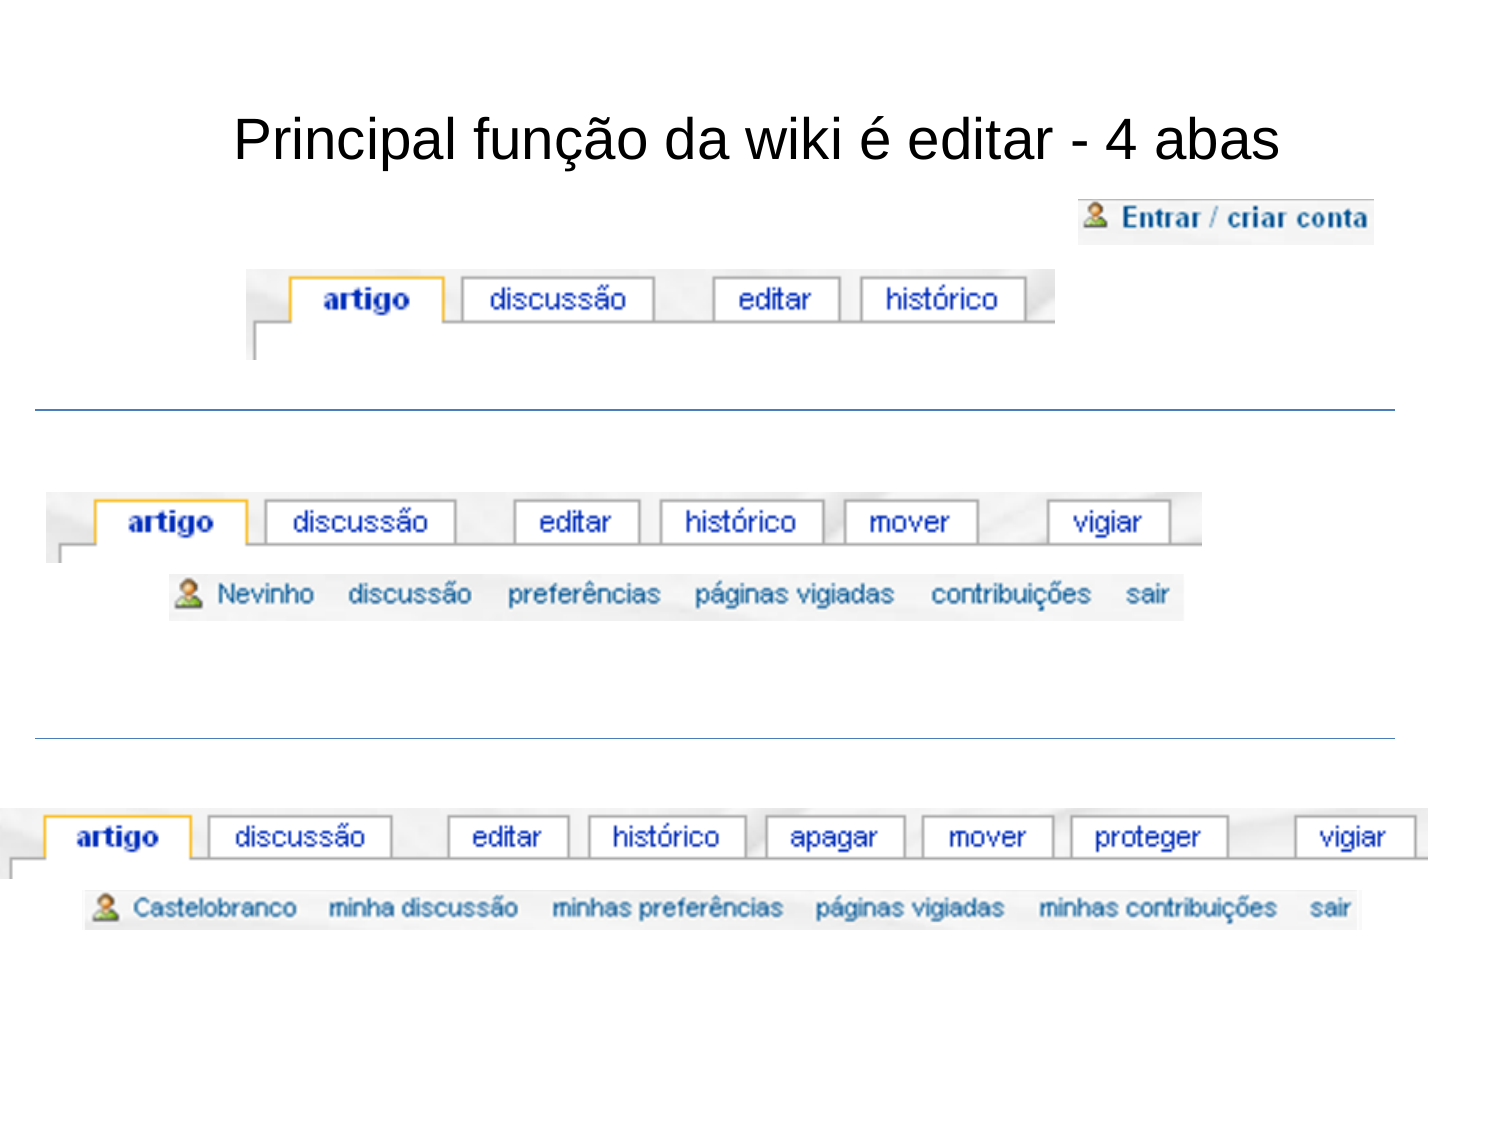

Principal função da wiki é editar - 4 abas